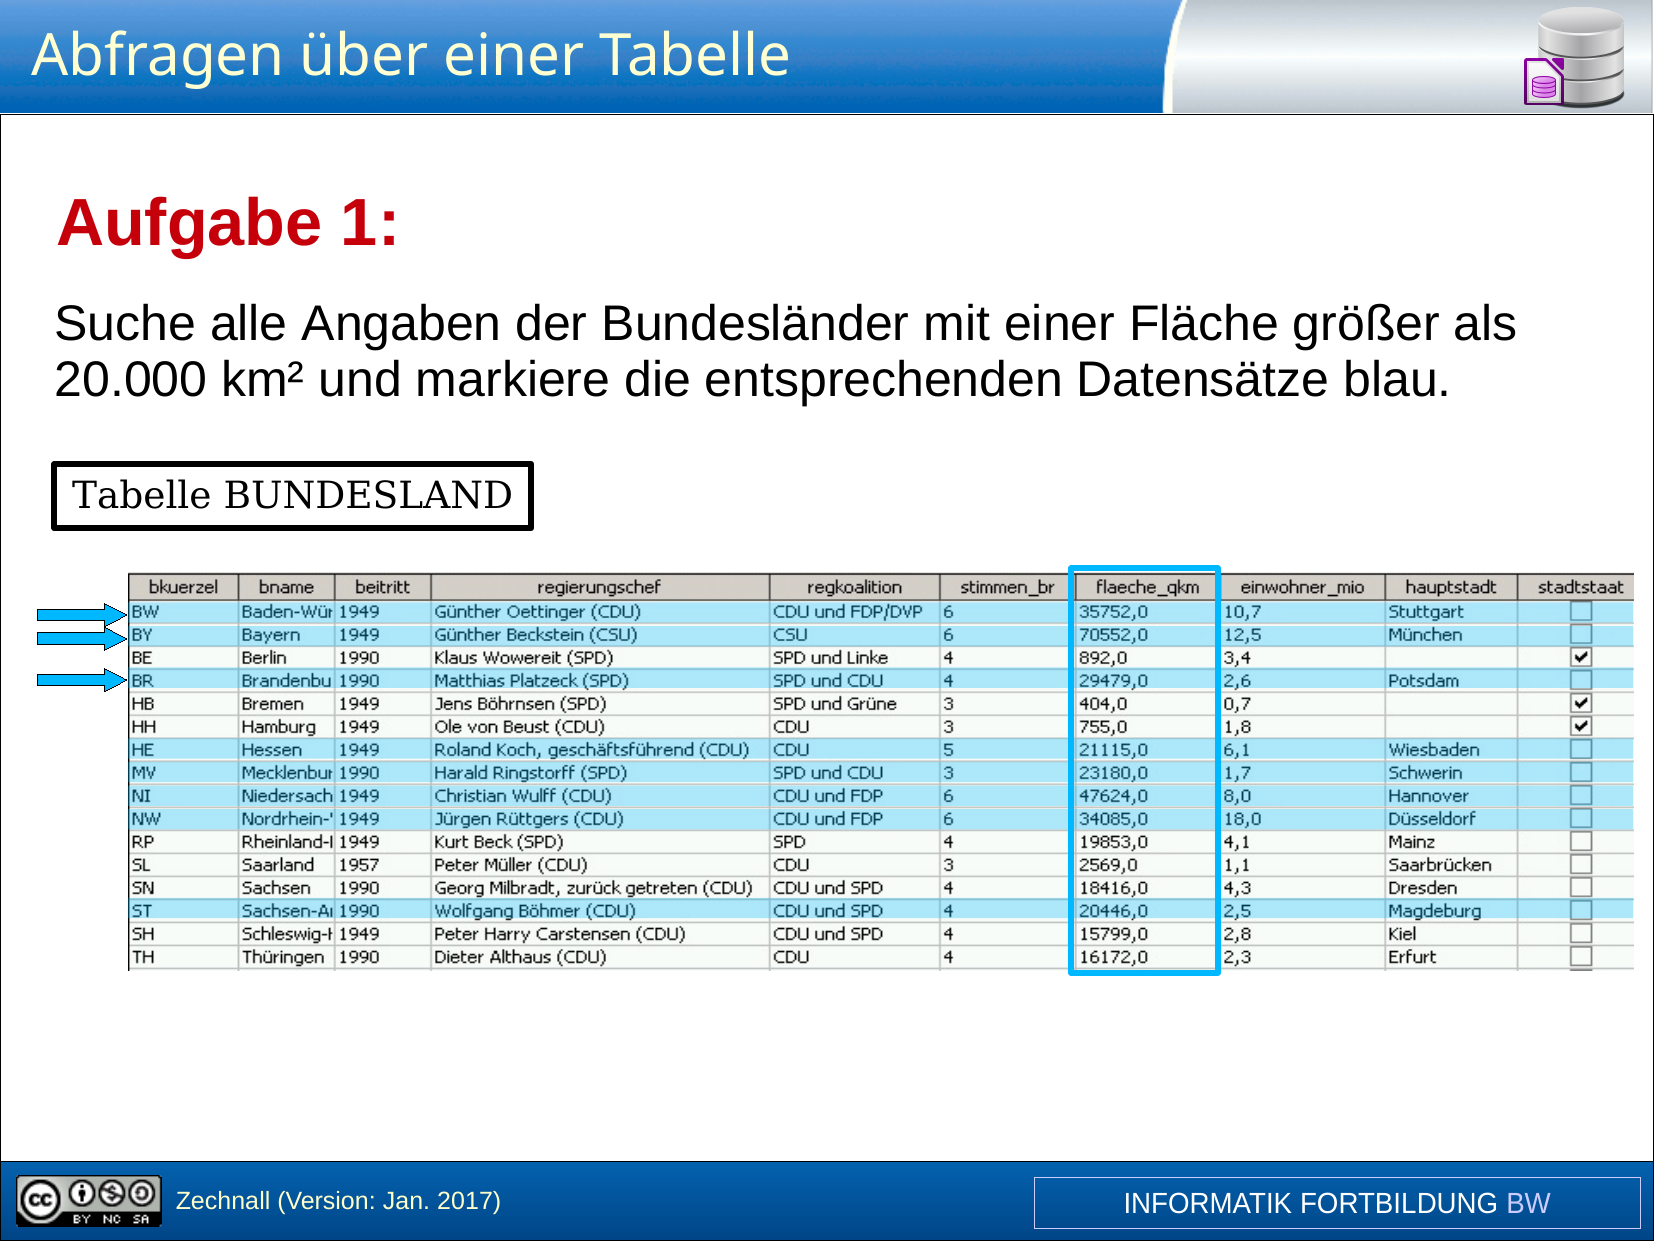

# Abfragen über einer Tabelle
Aufgabe 1:
Suche alle Angaben der Bundesländer mit einer Fläche größer als 20.000 km² und markiere die entsprechenden Datensätze blau.
Tabelle BUNDESLAND